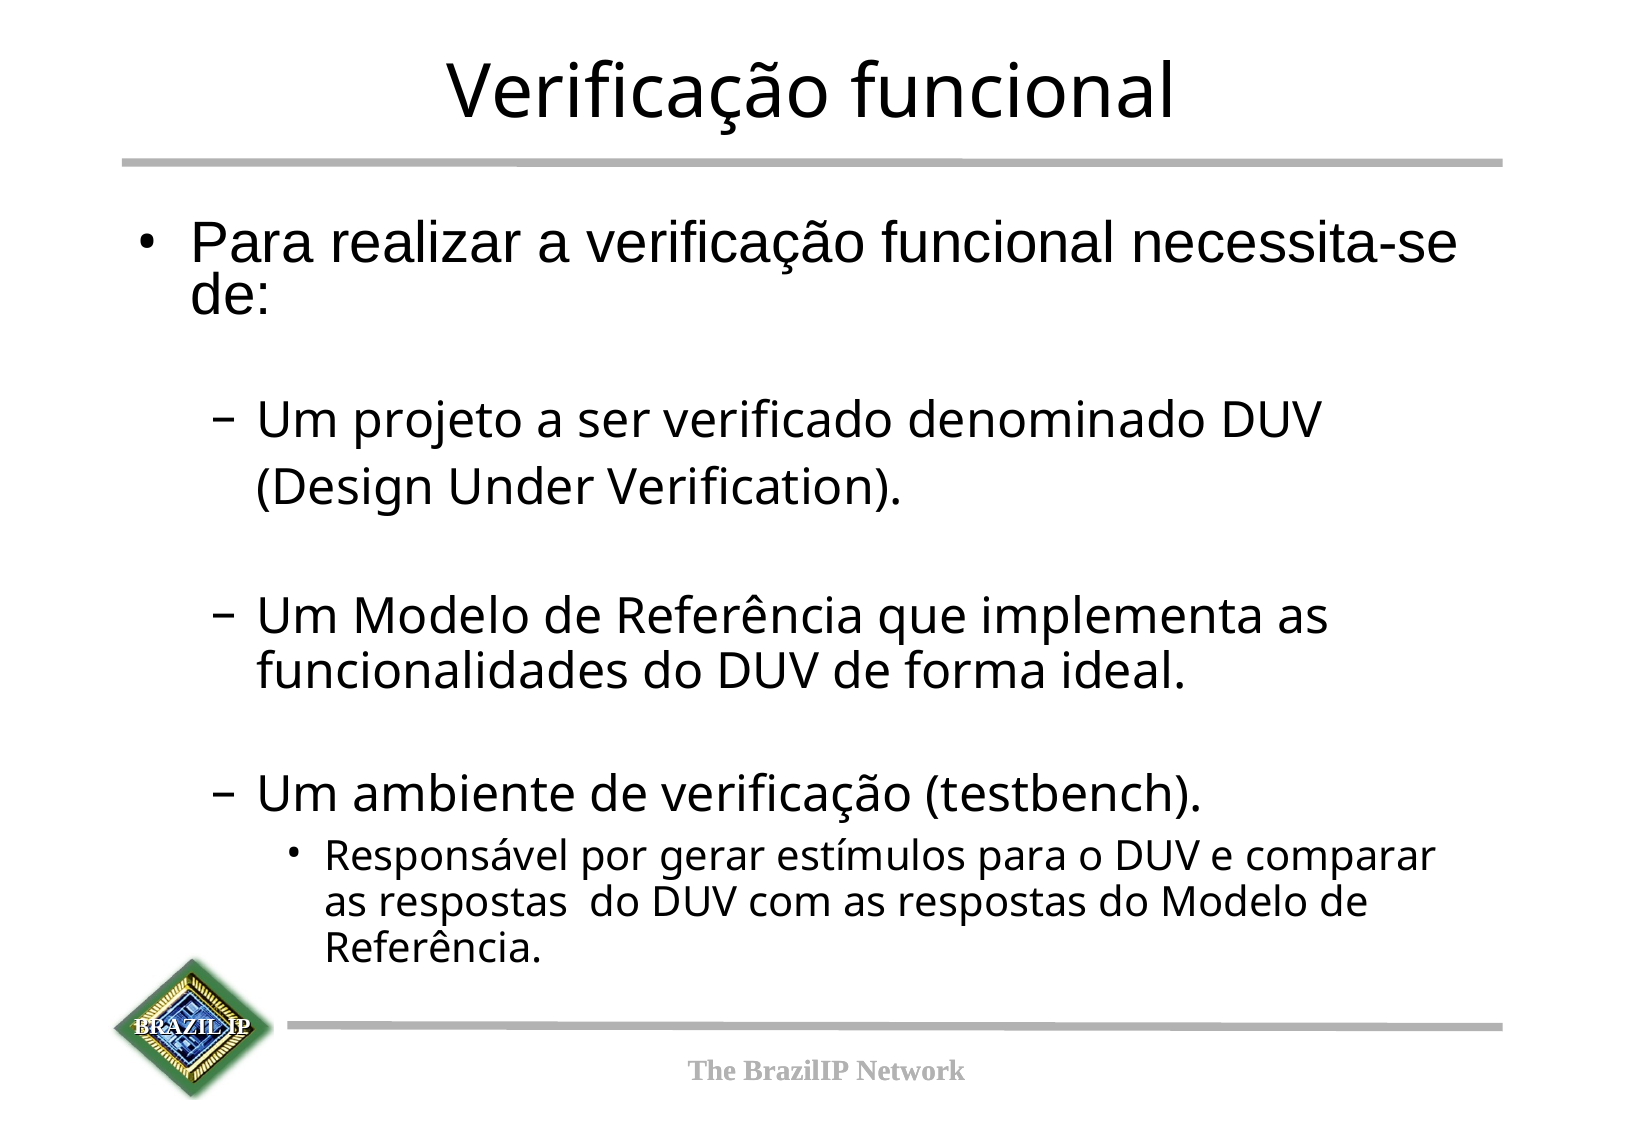

# Verificação funcional
Para realizar a verificação funcional necessita-se de:
Um projeto a ser verificado denominado DUV
	(Design Under Verification).
Um Modelo de Referência que implementa as funcionalidades do DUV de forma ideal.
Um ambiente de verificação (testbench).
Responsável por gerar estímulos para o DUV e comparar as respostas do DUV com as respostas do Modelo de Referência.